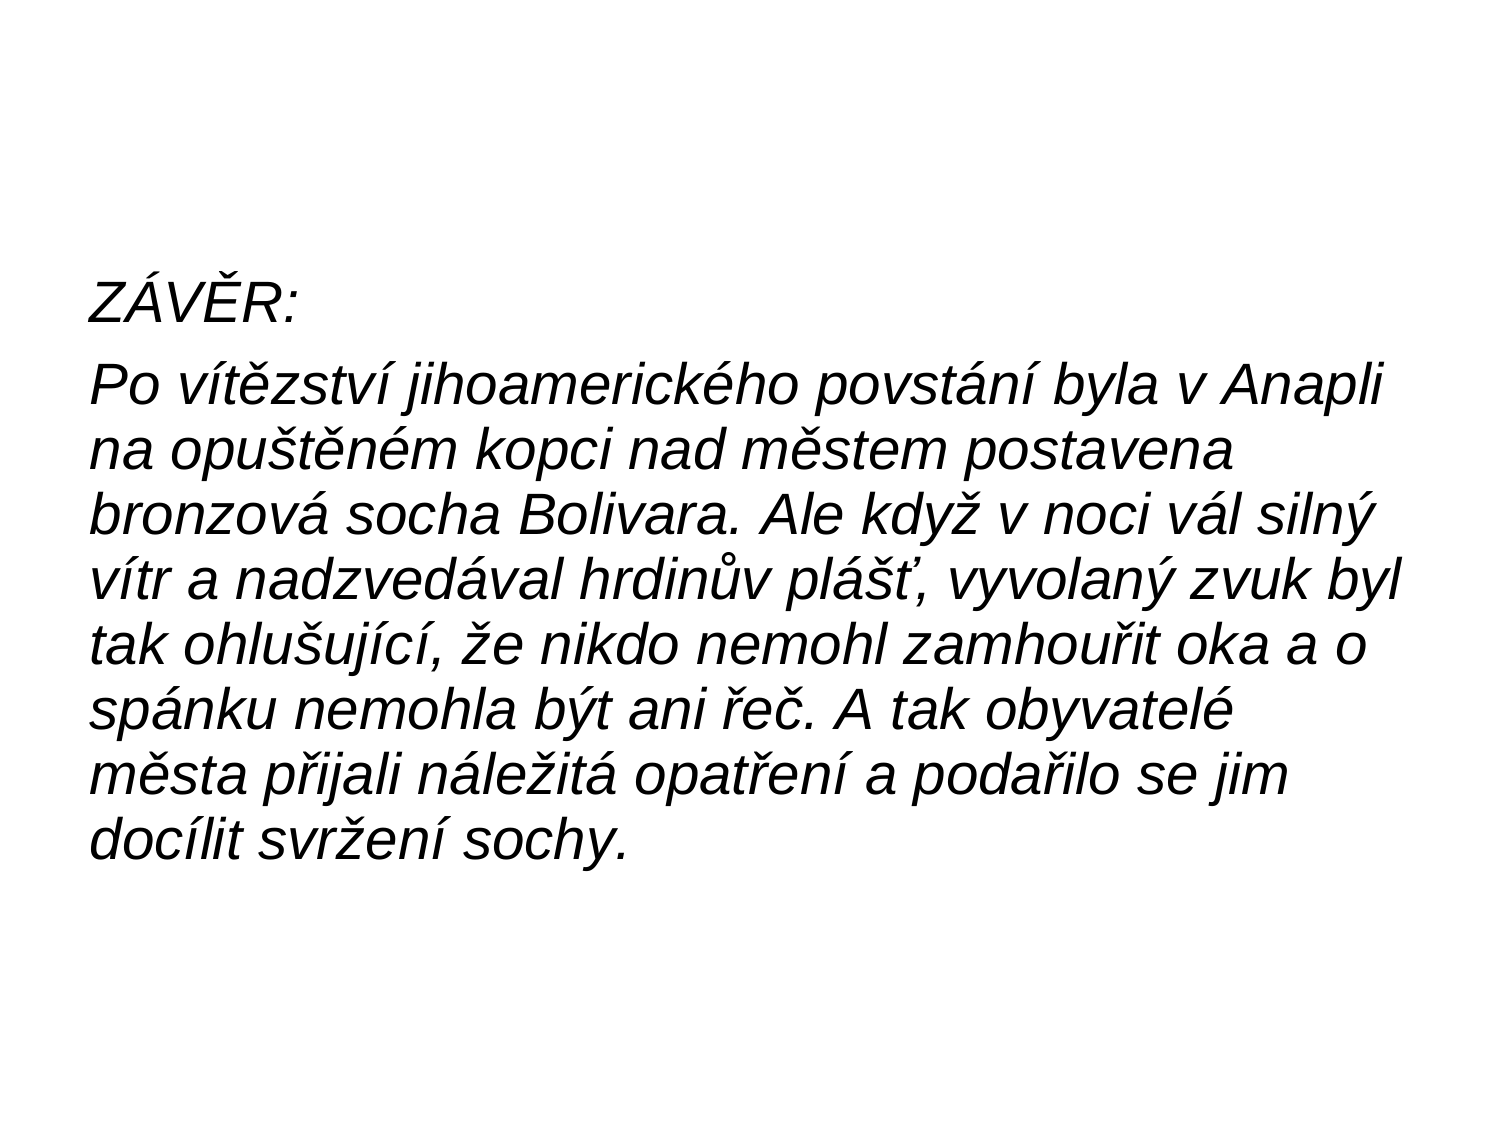

#
ZÁVĚR:
Po vítězství jihoamerického povstání byla v Anapli na opuštěném kopci nad městem postavena bronzová socha Bolivara. Ale když v noci vál silný vítr a nadzvedával hrdinův plášť, vyvolaný zvuk byl tak ohlušující, že nikdo nemohl zamhouřit oka a o spánku nemohla být ani řeč. A tak obyvatelé města přijali náležitá opatření a podařilo se jim docílit svržení sochy.